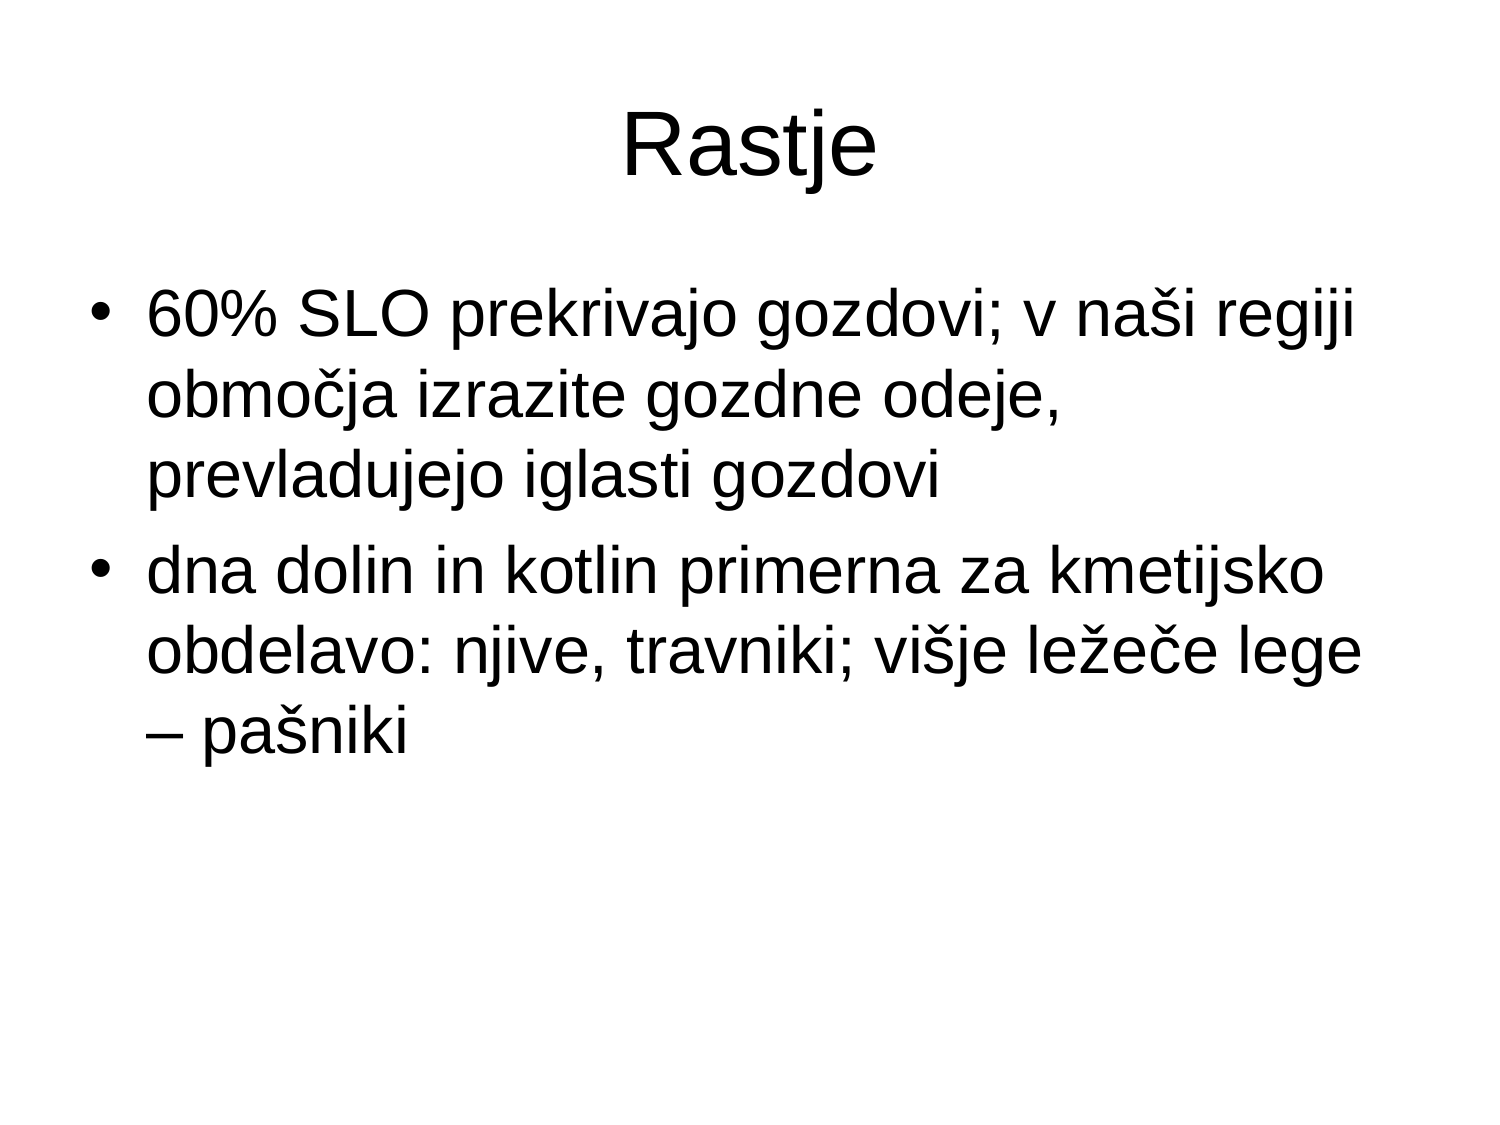

# Rastje
60% SLO prekrivajo gozdovi; v naši regiji območja izrazite gozdne odeje, prevladujejo iglasti gozdovi
dna dolin in kotlin primerna za kmetijsko obdelavo: njive, travniki; višje ležeče lege – pašniki